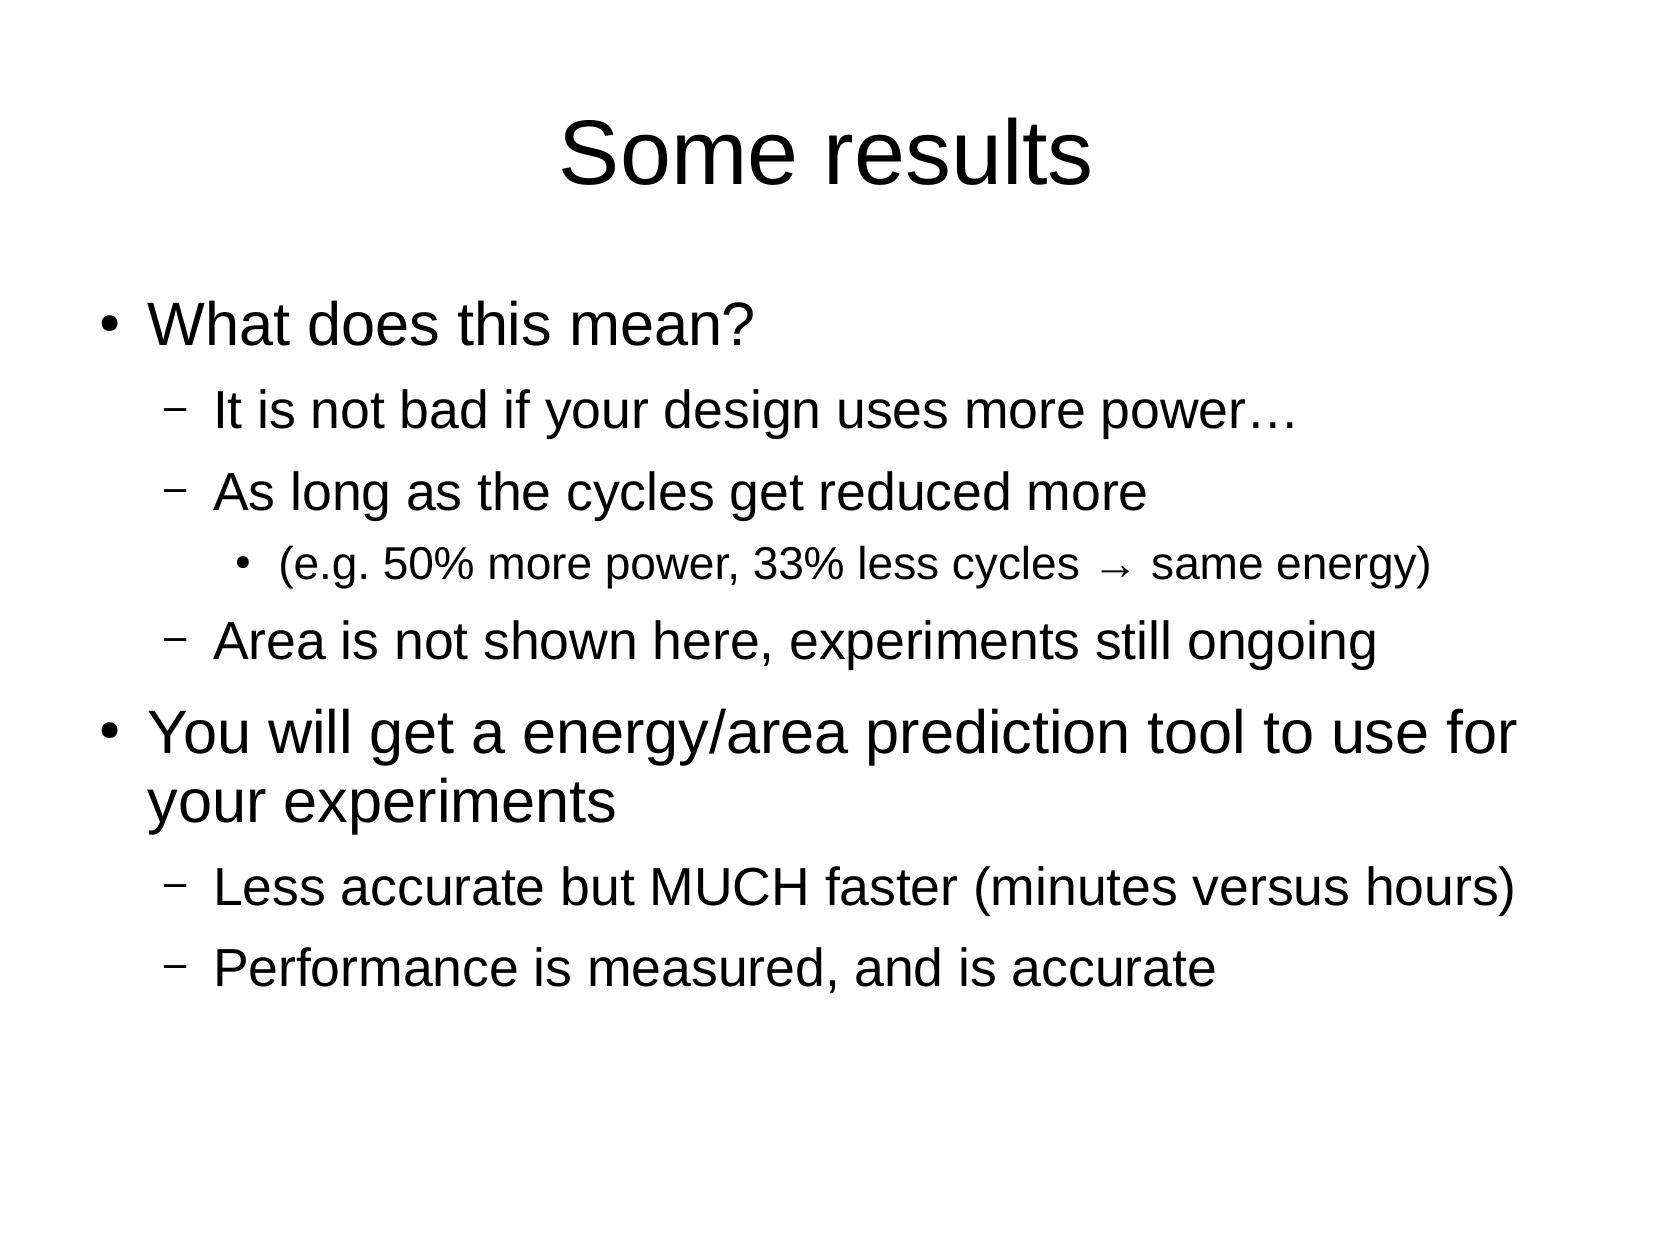

# Some results
What does this mean?
It is not bad if your design uses more power…
As long as the cycles get reduced more
(e.g. 50% more power, 33% less cycles → same energy)
Area is not shown here, experiments still ongoing
You will get a energy/area prediction tool to use for your experiments
Less accurate but MUCH faster (minutes versus hours)
Performance is measured, and is accurate